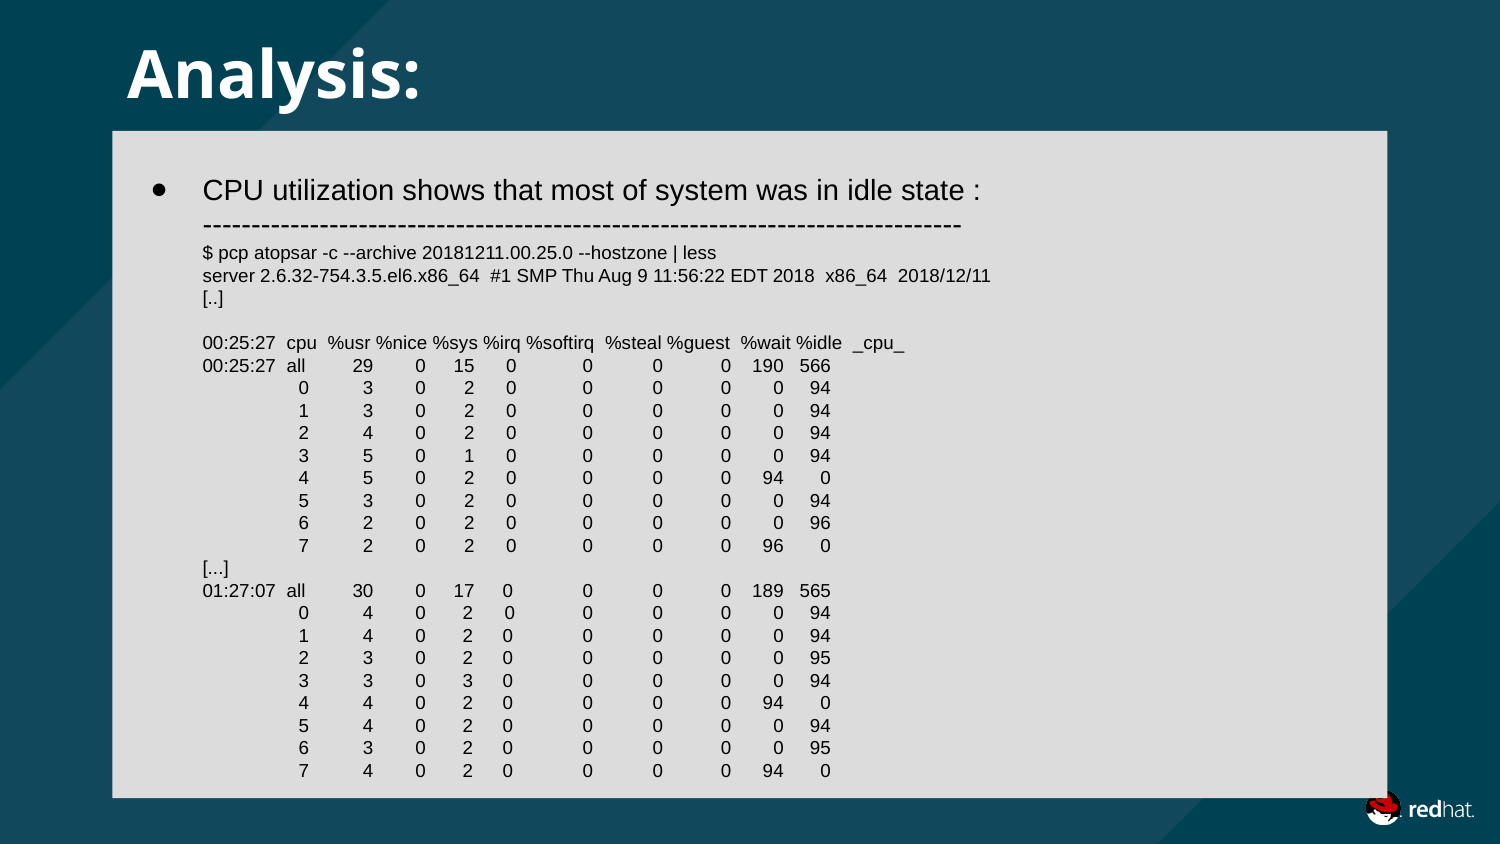

# Analysis:
CPU utilization shows that most of system was in idle state :
------------------------------------------------------------------------------
$ pcp atopsar -c --archive 20181211.00.25.0 --hostzone | less
server 2.6.32-754.3.5.el6.x86_64 #1 SMP Thu Aug 9 11:56:22 EDT 2018 x86_64 2018/12/11
[..]
00:25:27 cpu %usr %nice %sys %irq %softirq %steal %guest %wait %idle _cpu_
00:25:27 all 	29 0	 15 0 	 0 	0 0 190 566
 	 0 	 3 0	 2 0 	 0 	0 0 0 94
 	 1 	 3 0	 2 0 	 0 	0 0 0 94
 	 2 	 4 0	 2 0 	 0 	0 0 0 94
 	 3 	 5 0	 1 0 	 0 	0 0 0 94
 	 4 	 5 0	 2 0 	 0 	0 0 94 0
 	 5 	 3 0	 2 0 	 0 	0 0 0 94
 	 6 	 2 0	 2 0 	 0 	0 0 0 96
 	 7 	 2 0	 2 0 	 0 	0 0 96 0
[...]
01:27:07 all 	30 0	 17 	0 	 0 	0 0 189 565
 	 0 	 4 0 2 0 	 0 	0 0 0 94
 	 1 	 4 0 2 	0 	 0 	0 0 0 94
 	 2 	 3 0 2 	0 	 0 	0 0 0 95
 	 3 	 3 0 3 	0 	 0 	0 0 0 94
 	 4 	 4 0 2 	0 	 0 	0 0 94 0
 	 5 	 4 0 2 	0 	 0 	0 0 0 94
 	 6 	 3 0 2 	0 	 0 	0 0 0 95
 	 7 	 4 0 2 	0 	 0 	0 0 94 0